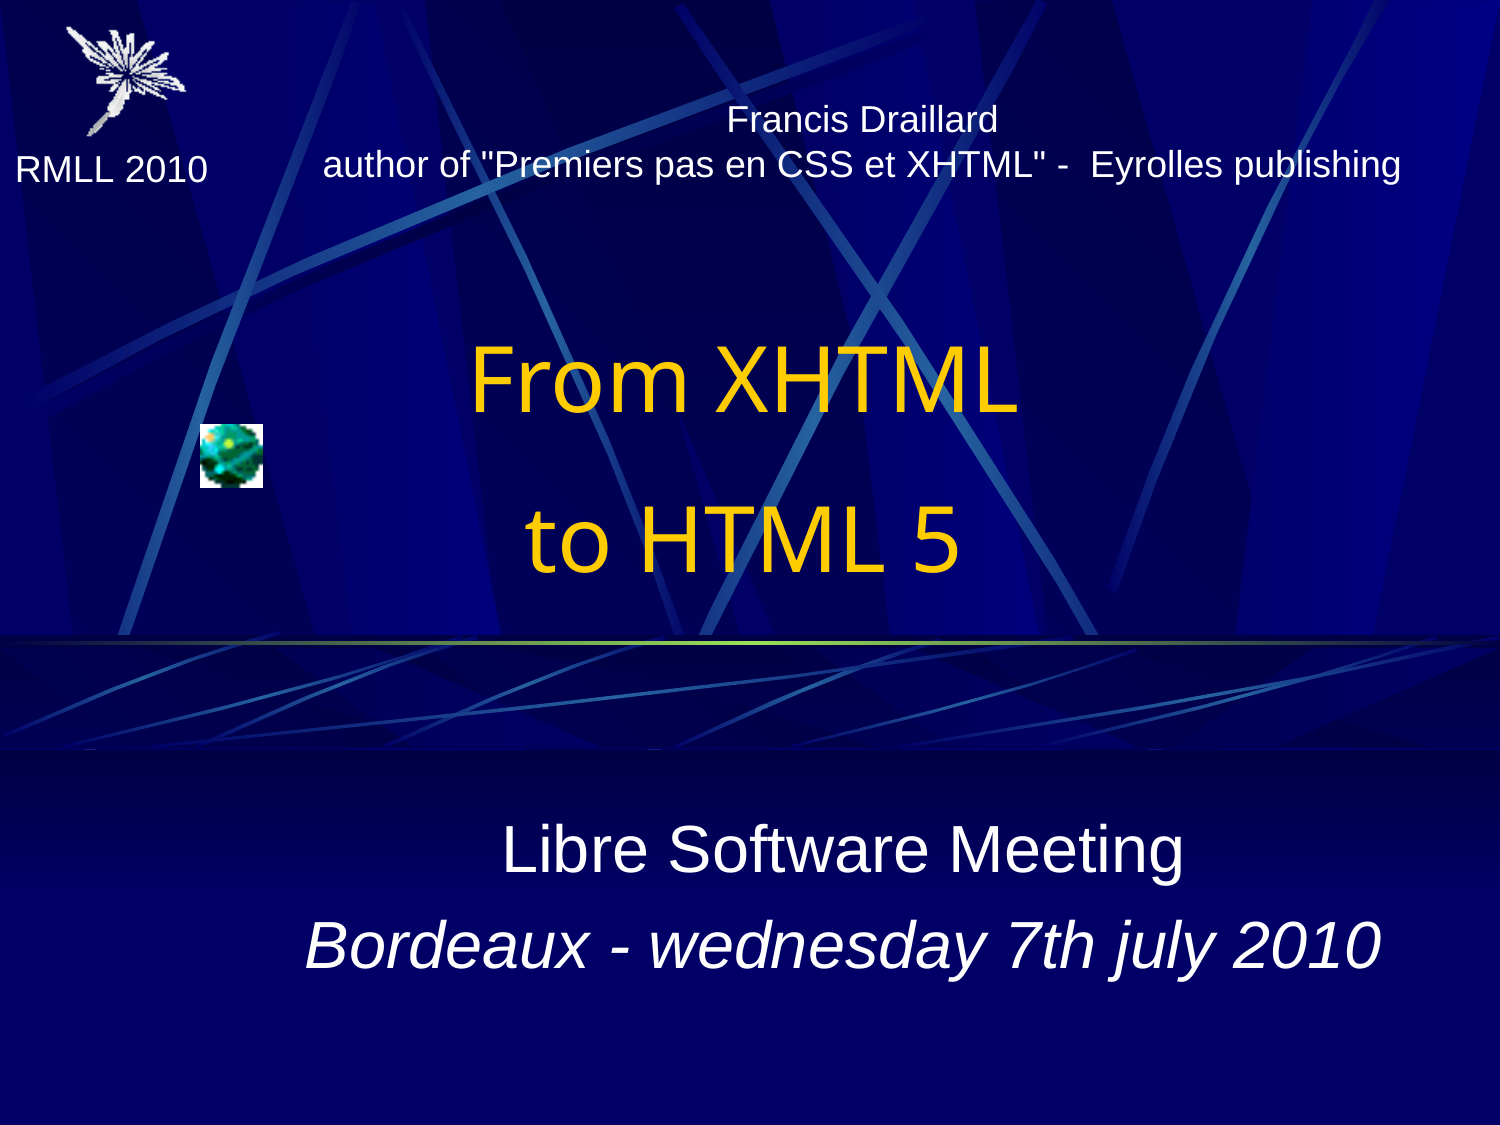

Francis Draillard
author of "Premiers pas en CSS et XHTML" - Eyrolles publishing
# From XHTML to HTML 5
Libre Software Meeting
Bordeaux - wednesday 7th july 2010